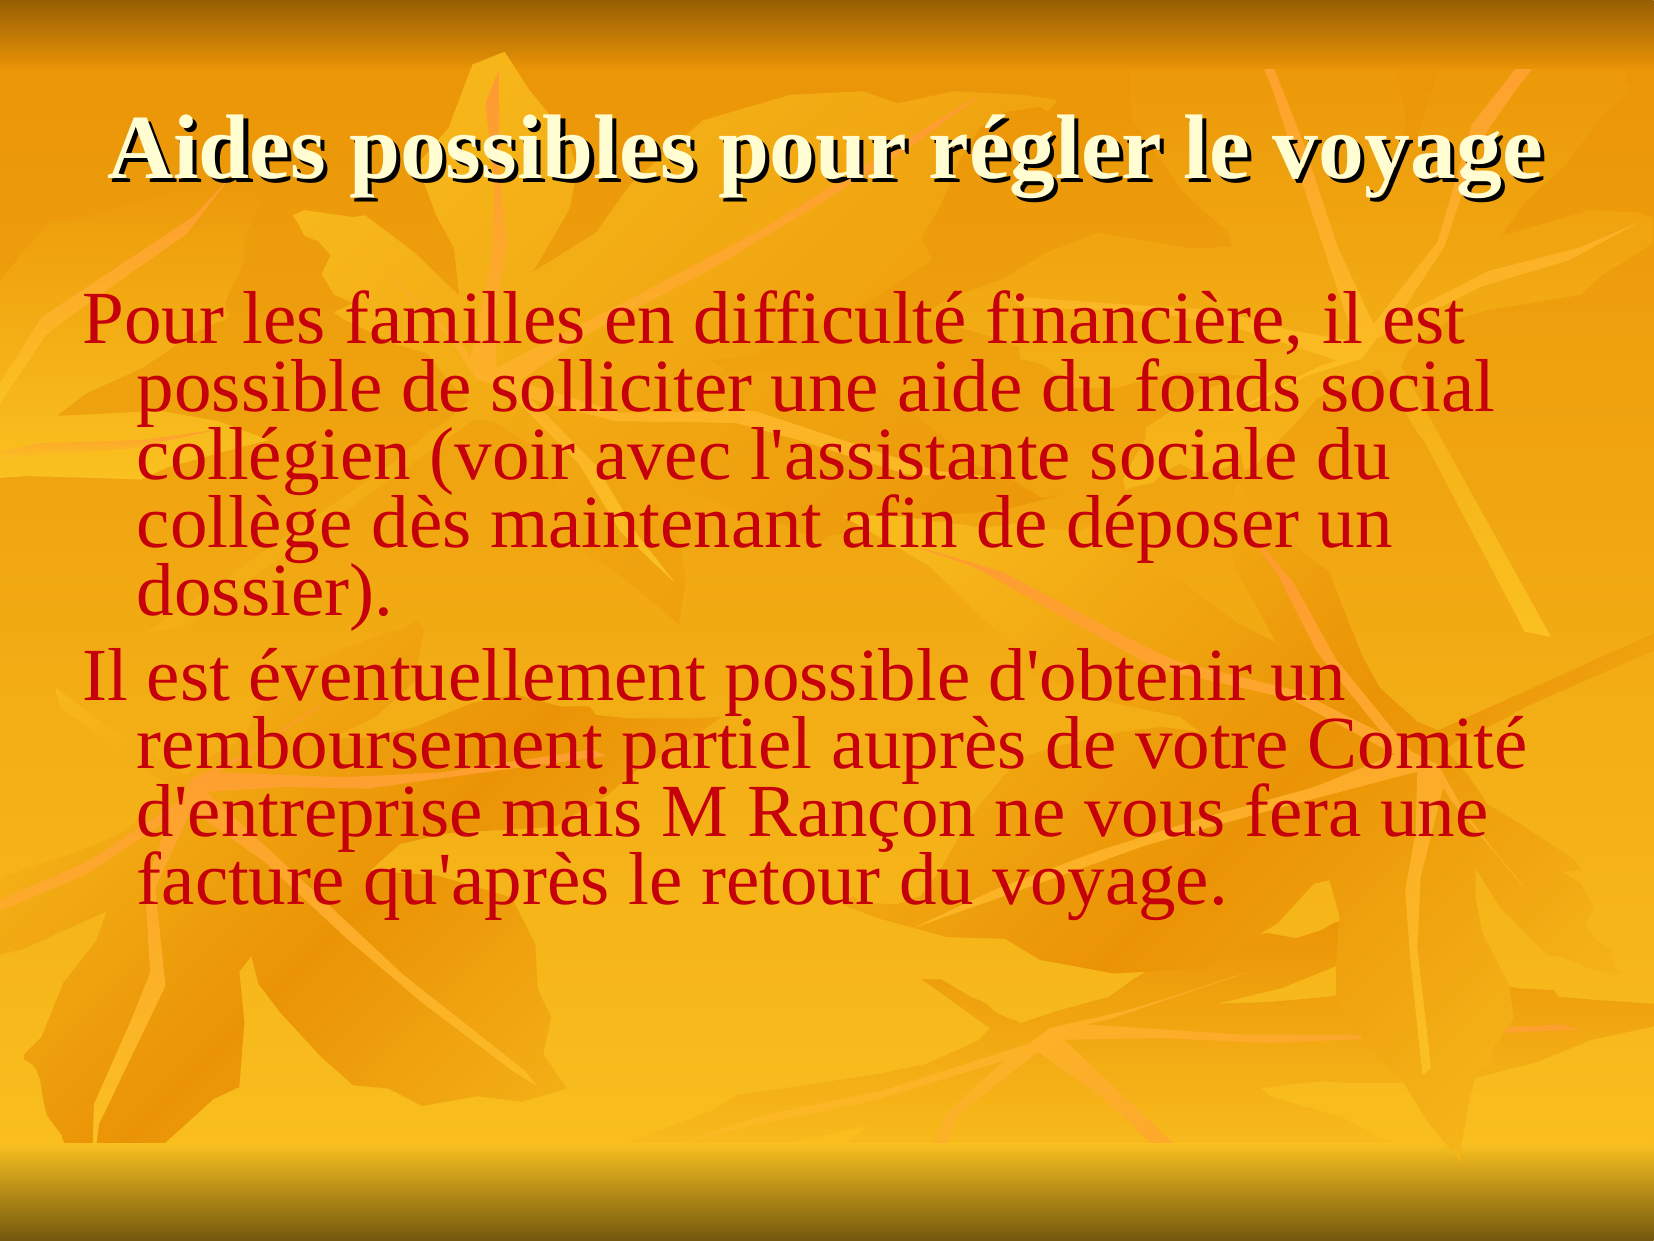

# Aides possibles pour régler le voyage
Pour les familles en difficulté financière, il est possible de solliciter une aide du fonds social collégien (voir avec l'assistante sociale du collège dès maintenant afin de déposer un dossier).
Il est éventuellement possible d'obtenir un remboursement partiel auprès de votre Comité d'entreprise mais M Rançon ne vous fera une facture qu'après le retour du voyage.